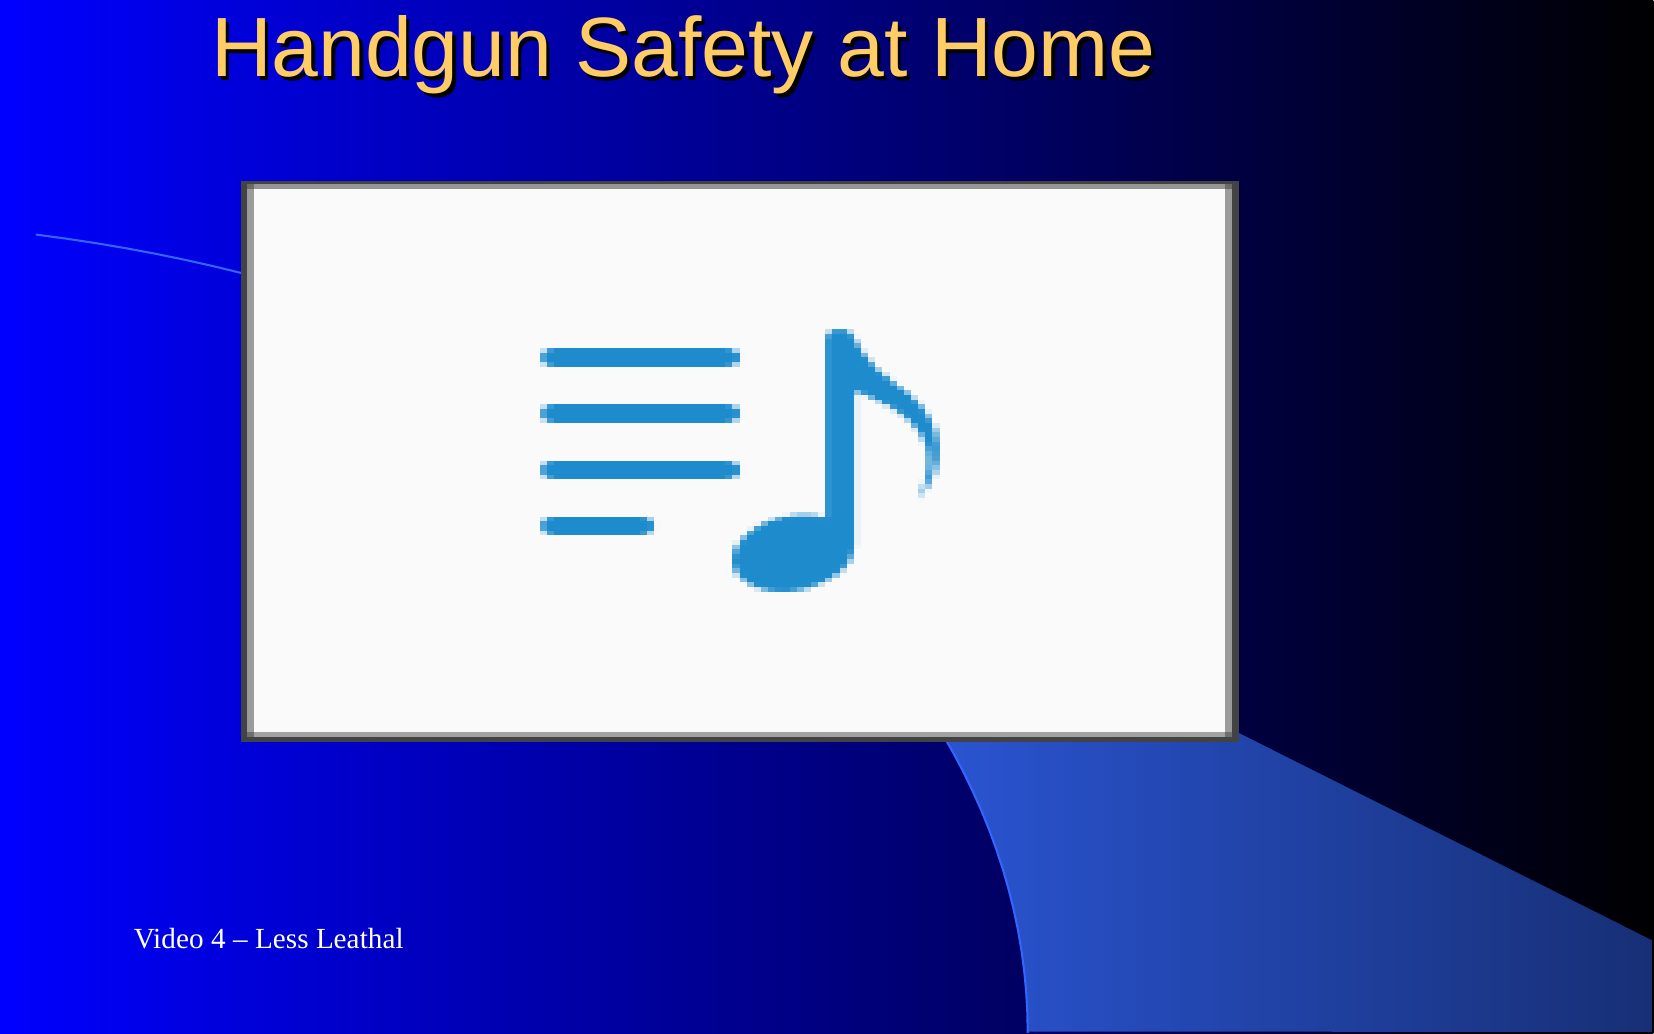

# Handgun Safety at Home
Video 4 – Less Leathal